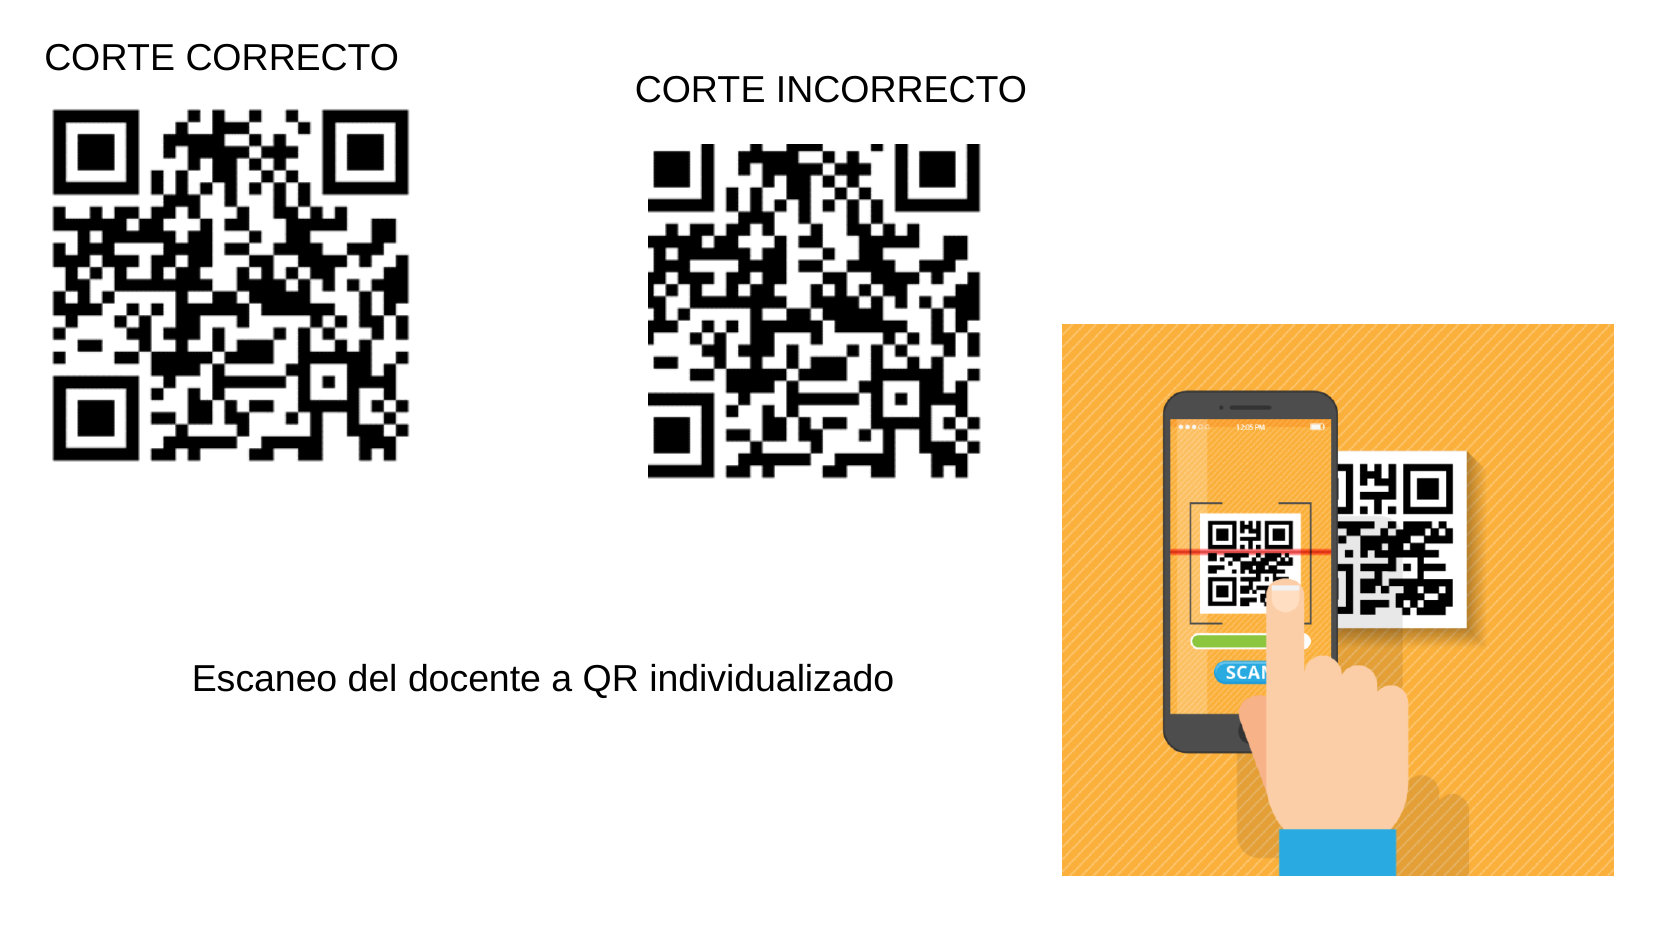

CORTE CORRECTO
CORTE INCORRECTO
Escaneo del docente a QR individualizado